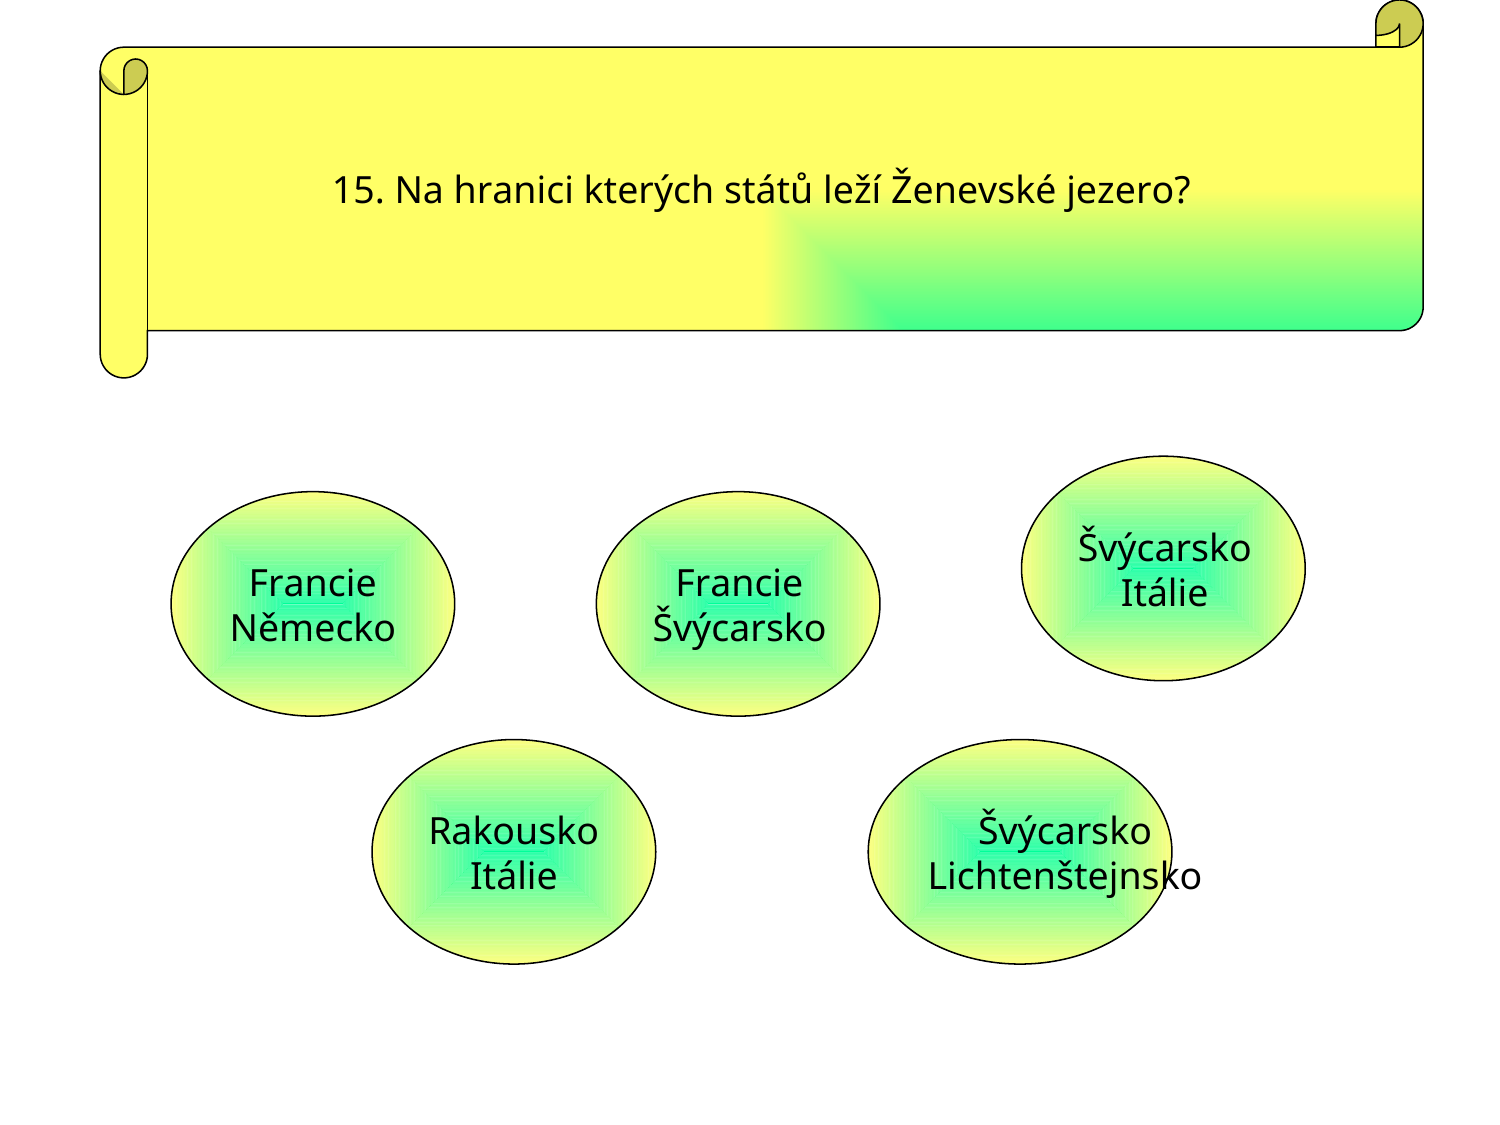

15. Na hranici kterých států leží Ženevské jezero?
Švýcarsko
Itálie
Francie
Německo
Francie
Švýcarsko
Rakousko
Itálie
Švýcarsko
Lichtenštejnsko